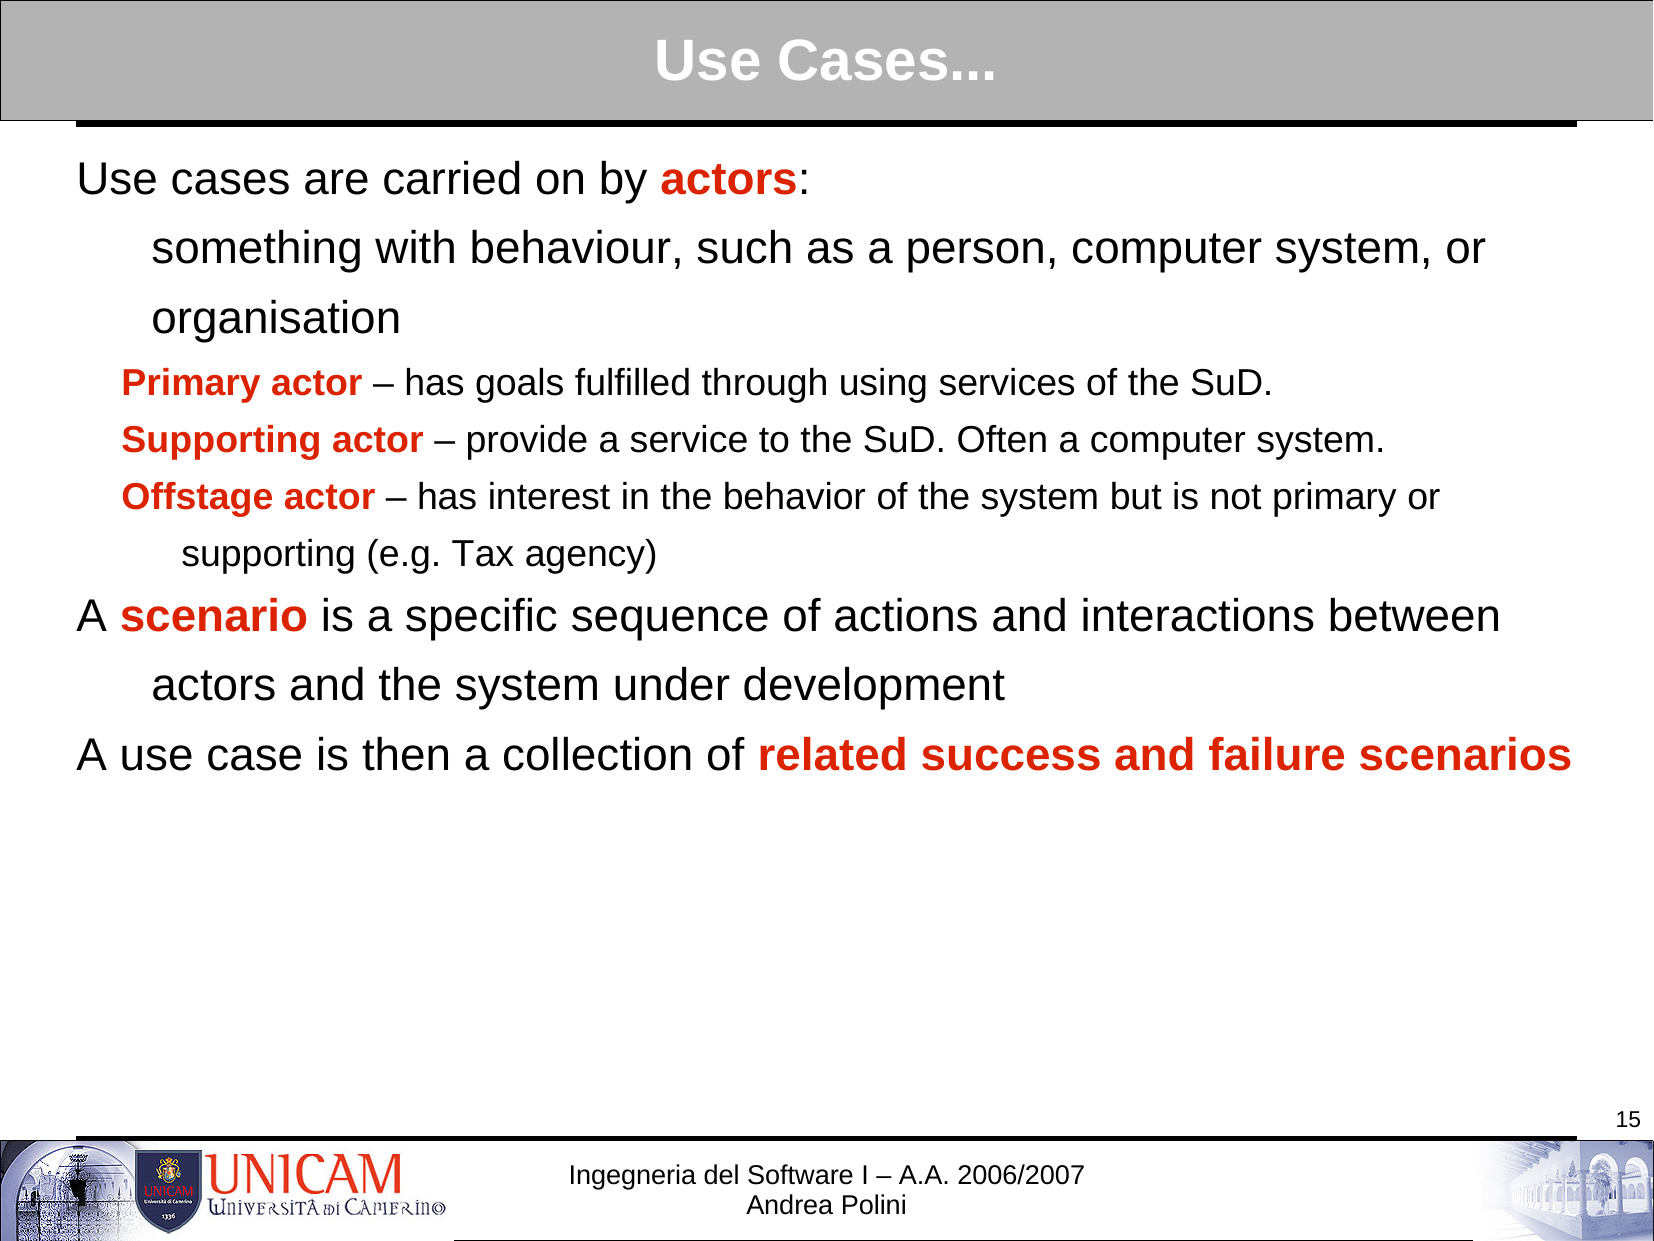

# Use Cases...
Use cases are carried on by actors:
something with behaviour, such as a person, computer system, or organisation
Primary actor – has goals fulfilled through using services of the SuD.
Supporting actor – provide a service to the SuD. Often a computer system.
Offstage actor – has interest in the behavior of the system but is not primary or supporting (e.g. Tax agency)
A scenario is a specific sequence of actions and interactions between actors and the system under development
A use case is then a collection of related success and failure scenarios
15